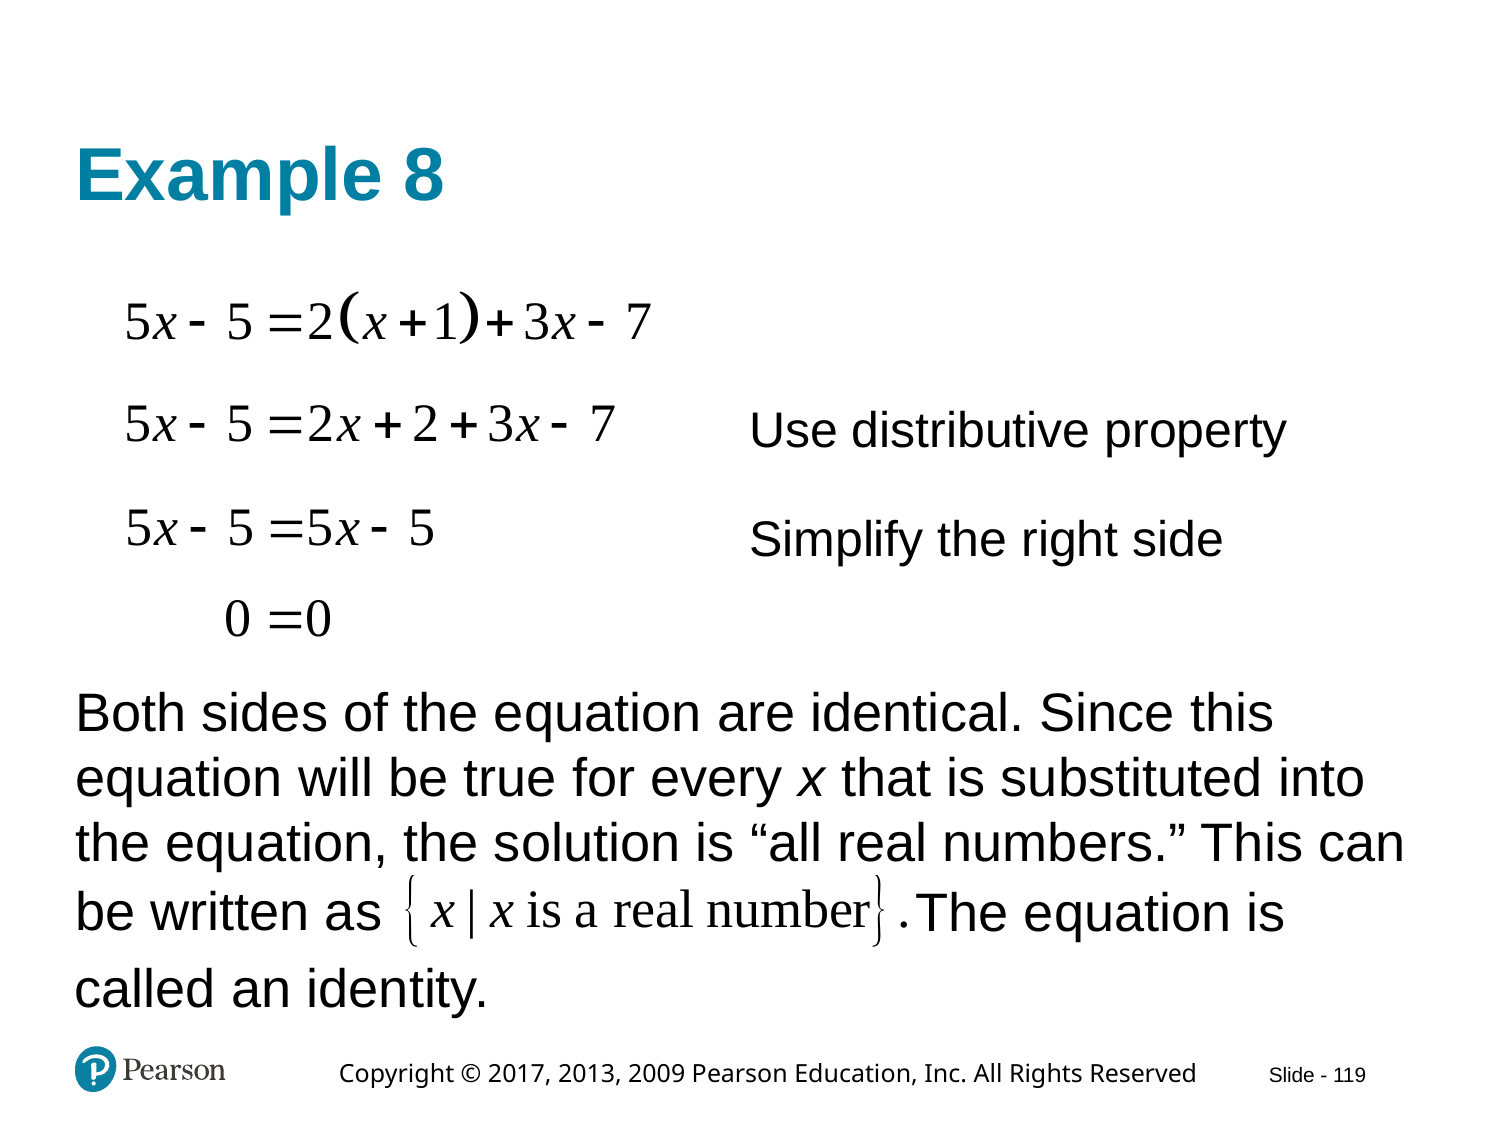

# Example 8
Use distributive property
Simplify the right side
Both sides of the equation are identical. Since this equation will be true for every x that is substituted into the equation, the solution is “all real numbers.” This can
be written as
The equation is
called an identity.